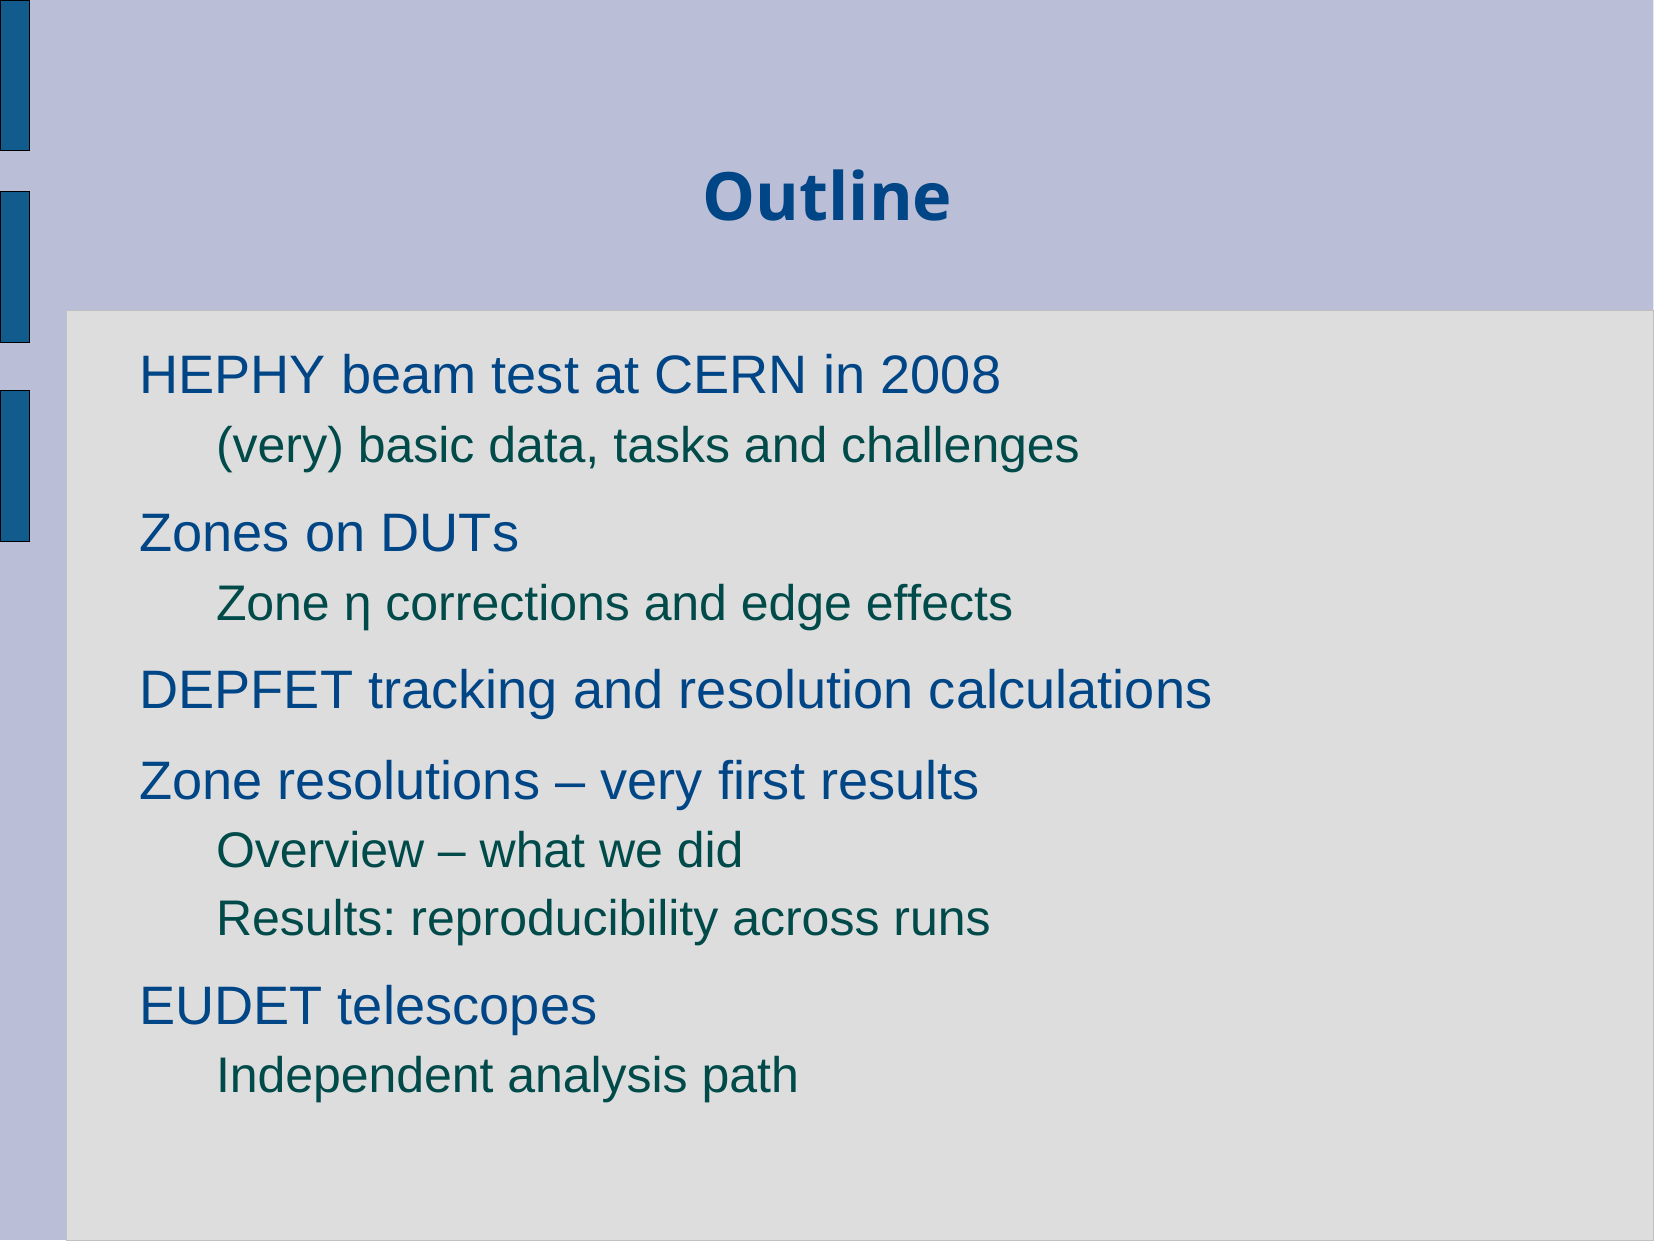

# Outline
HEPHY beam test at CERN in 2008
(very) basic data, tasks and challenges
Zones on DUTs
Zone η corrections and edge effects
DEPFET tracking and resolution calculations
Zone resolutions – very first results
Overview – what we did
Results: reproducibility across runs
EUDET telescopes
Independent analysis path